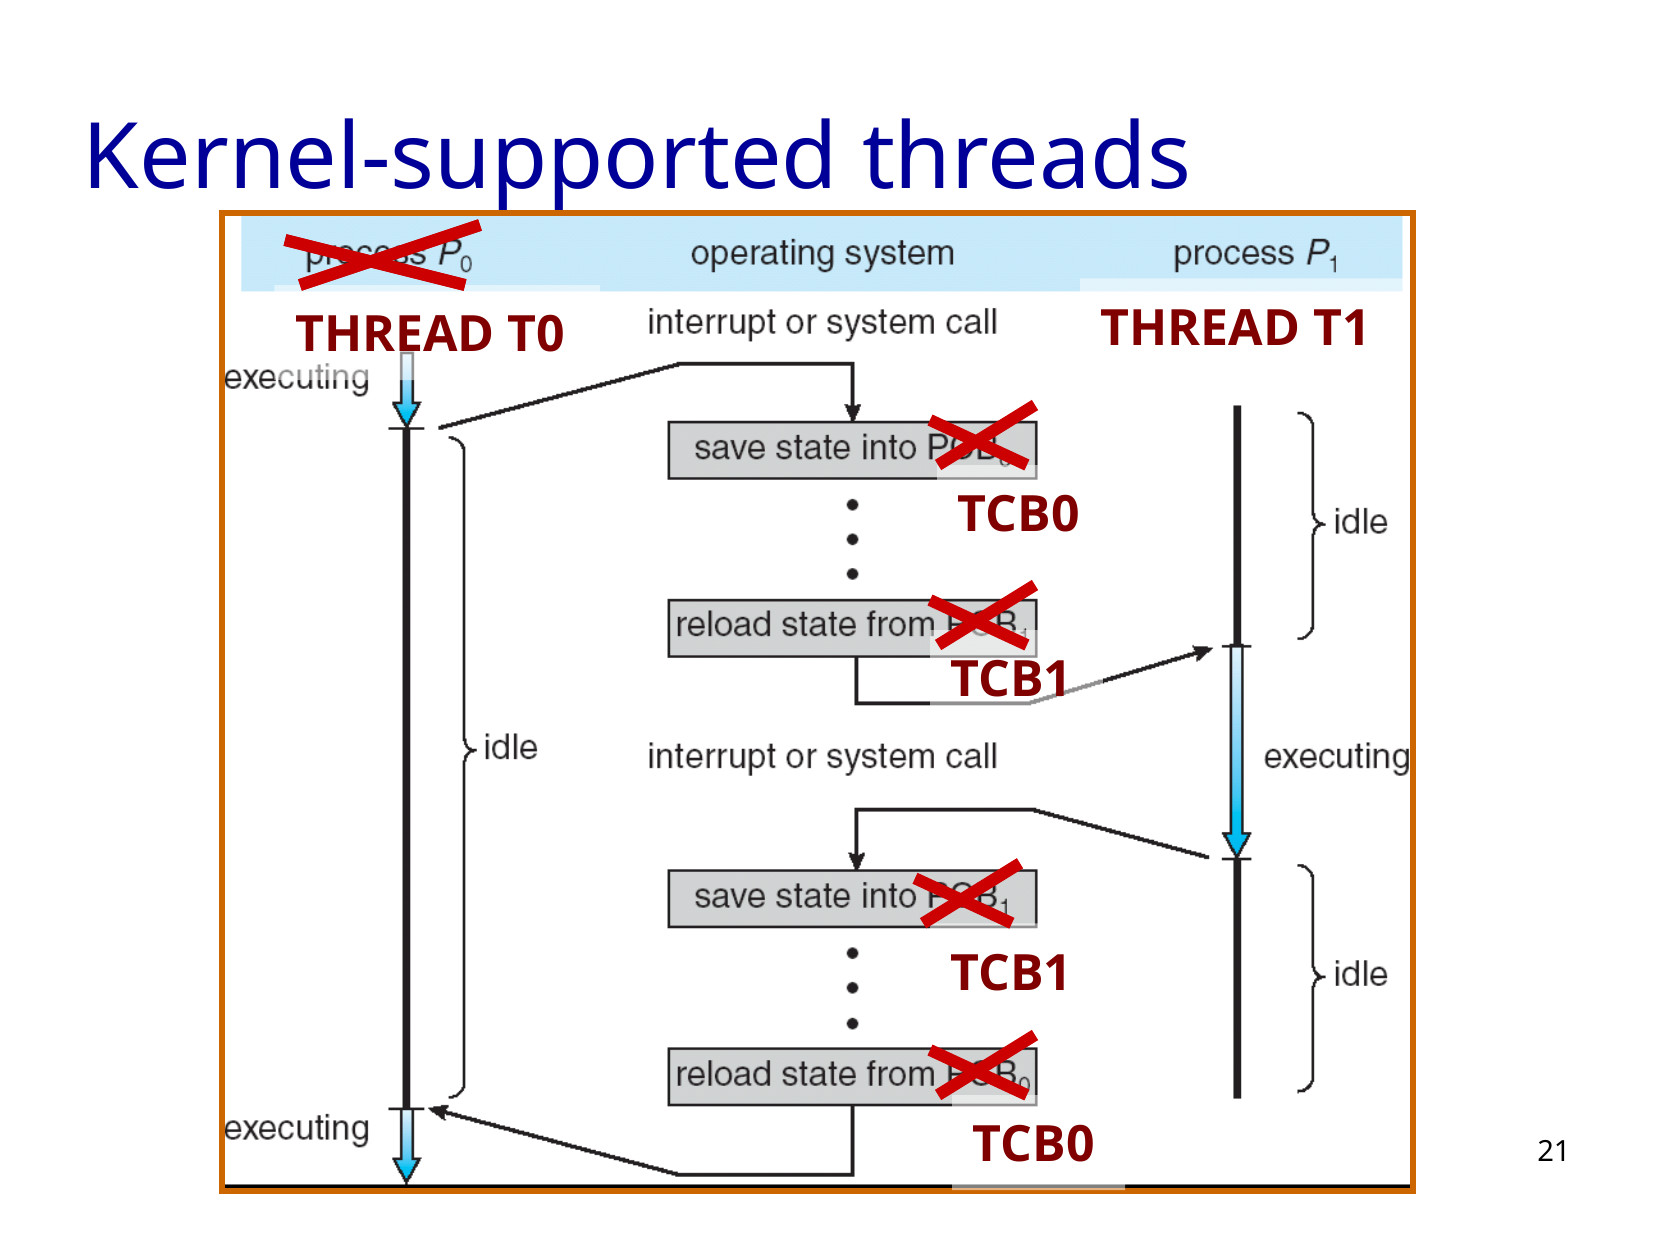

# Kernel-supported threads
THREAD T1
THREAD T0
TCB0
TCB1
TCB1
TCB0
21